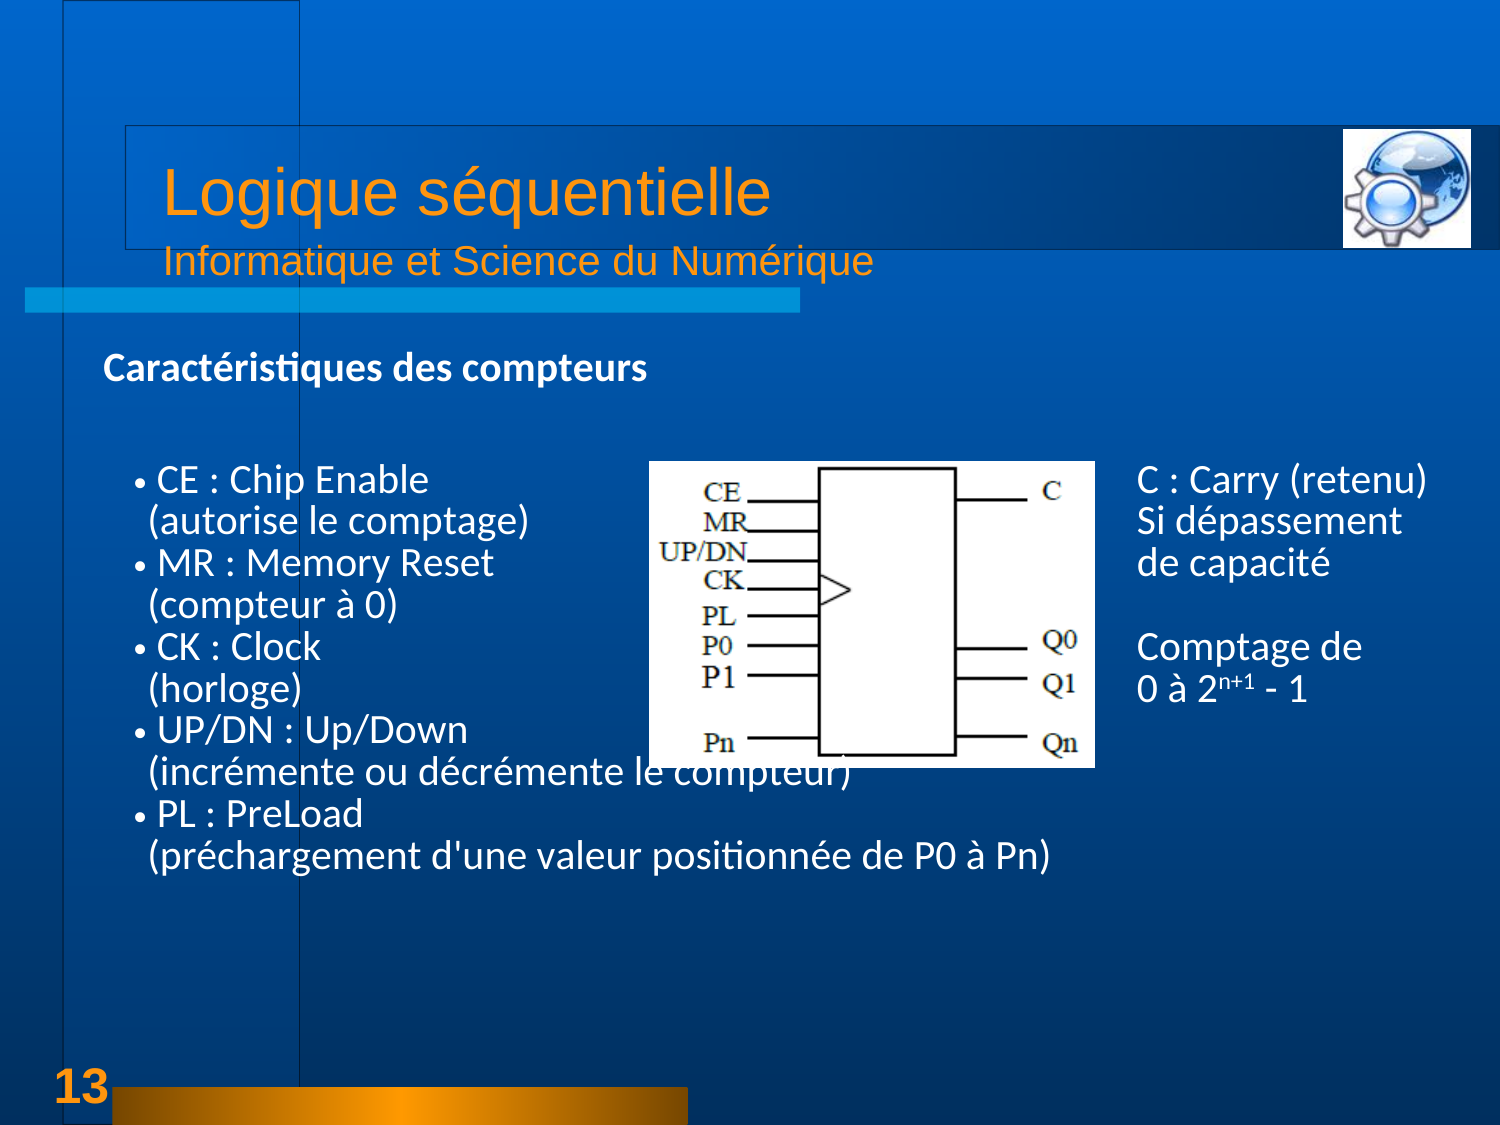

Caractéristiques des compteurs
 CE : Chip Enable
(autorise le comptage)
 MR : Memory Reset
(compteur à 0)
 CK : Clock
(horloge)
 UP/DN : Up/Down
(incrémente ou décrémente le compteur)
 PL : PreLoad
(préchargement d'une valeur positionnée de P0 à Pn)
C : Carry (retenu)
Si dépassement de capacité
Comptage de
0 à 2n+1 - 1